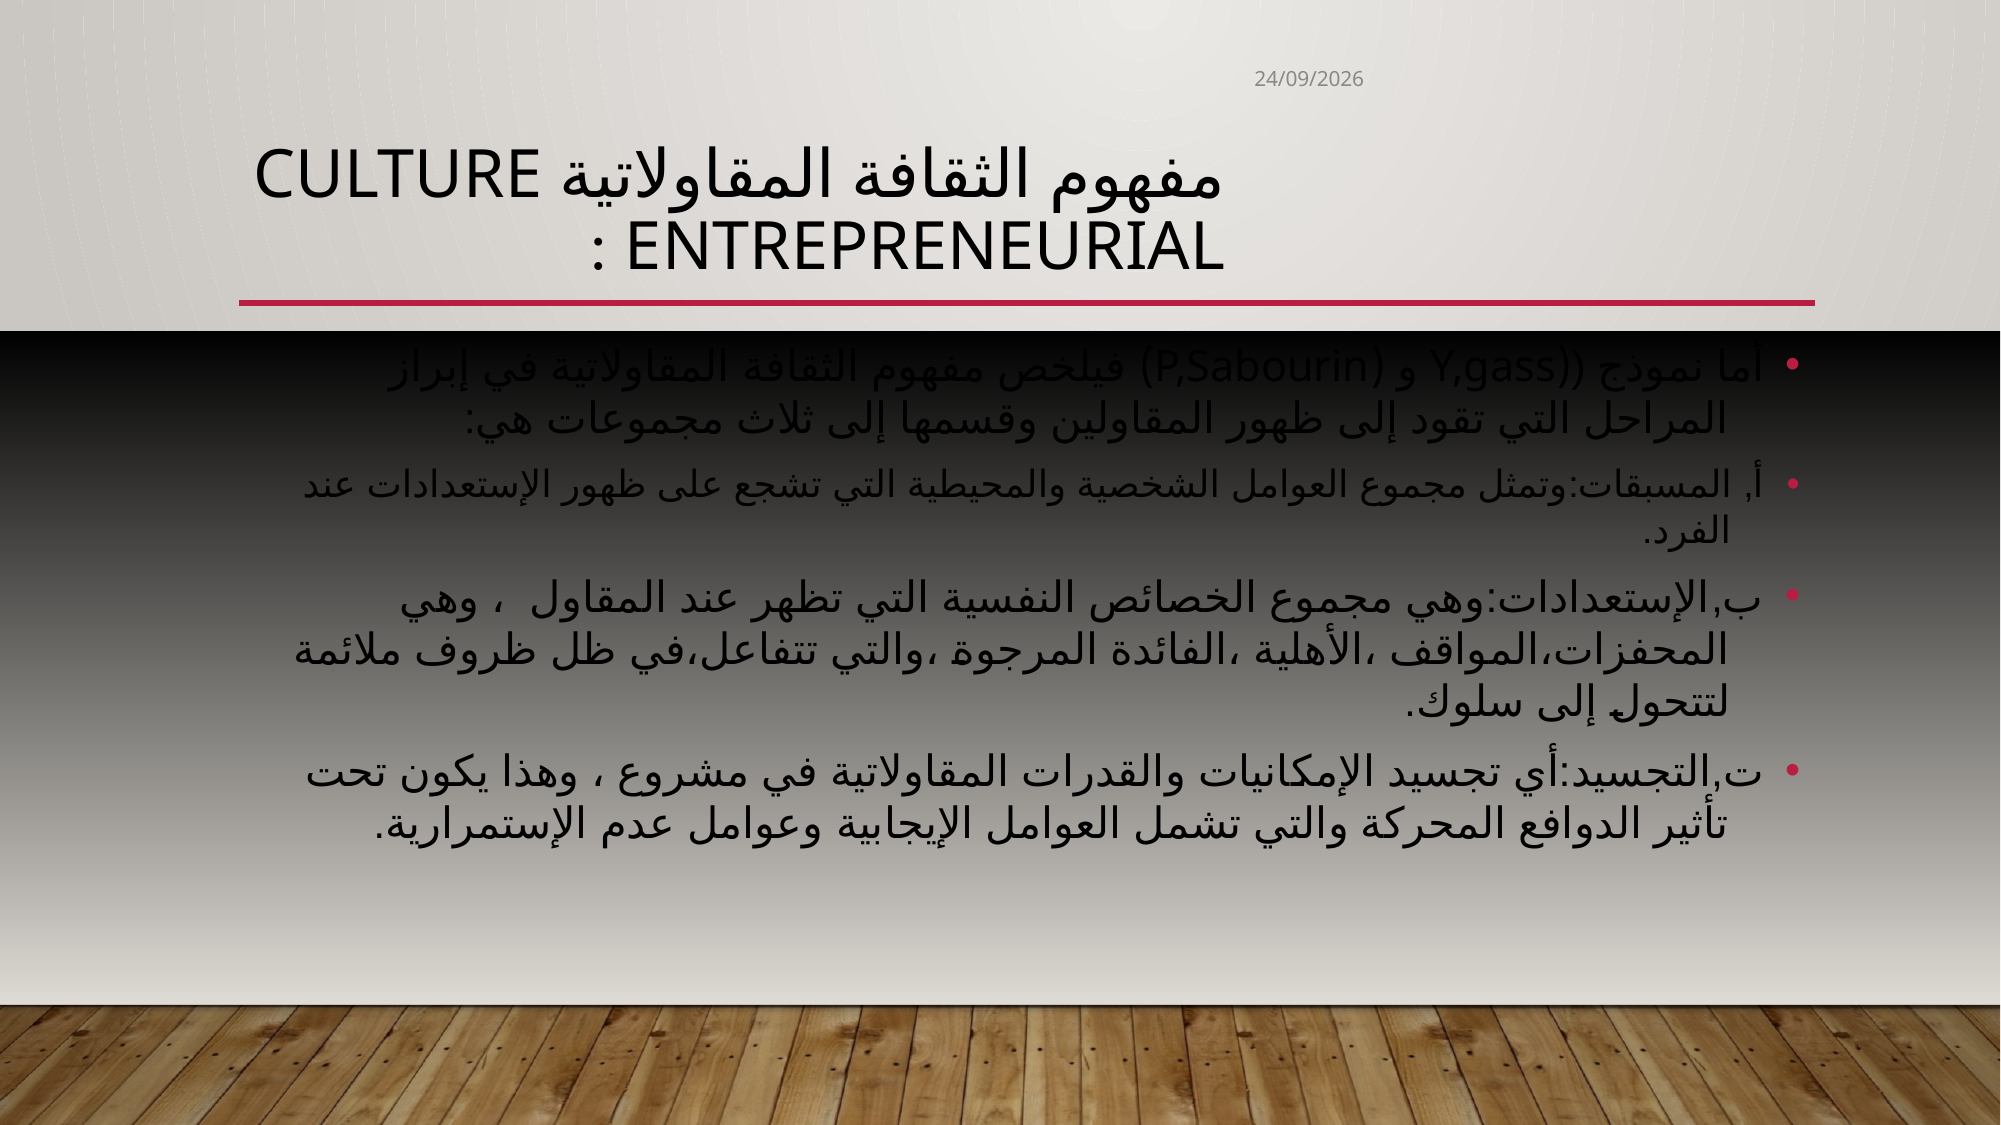

# مفهوم الثقافة المقاولاتية Culture Entrepreneurial :
أما نموذج ((Y,gass و (P,Sabourin) فيلخص مفهوم الثقافة المقاولاتية في إبراز المراحل التي تقود إلى ظهور المقاولين وقسمها إلى ثلاث مجموعات هي:
أ, المسبقات:وتمثل مجموع العوامل الشخصية والمحيطية التي تشجع على ظهور الإستعدادات عند الفرد.
ب,الإستعدادات:وهي مجموع الخصائص النفسية التي تظهر عند المقاول ، وهي المحفزات،المواقف ،الأهلية ،الفائدة المرجوة ،والتي تتفاعل،في ظل ظروف ملائمة لتتحول إلى سلوك.
ت,التجسيد:أي تجسيد الإمكانيات والقدرات المقاولاتية في مشروع ، وهذا يكون تحت تأثير الدوافع المحركة والتي تشمل العوامل الإيجابية وعوامل عدم الإستمرارية.